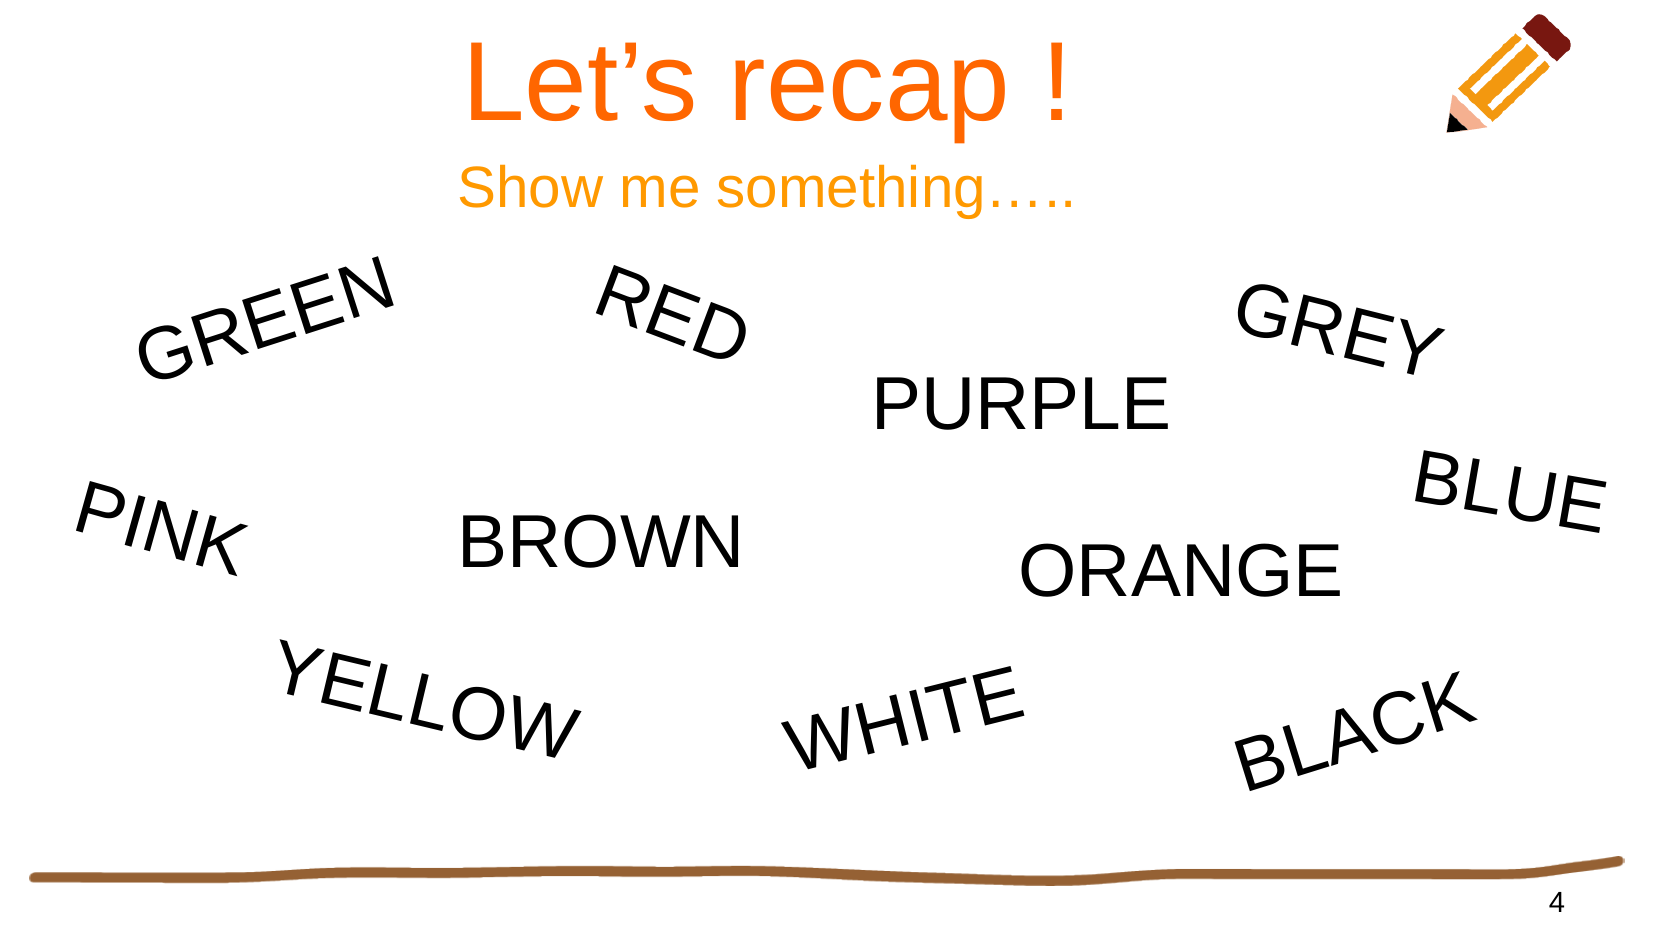

# Let’s recap !
Show me something…..
RED
GREEN
GREY
PURPLE
BROWN
BLUE
ORANGE
PINK
YELLOW
WHITE
BLACK
4